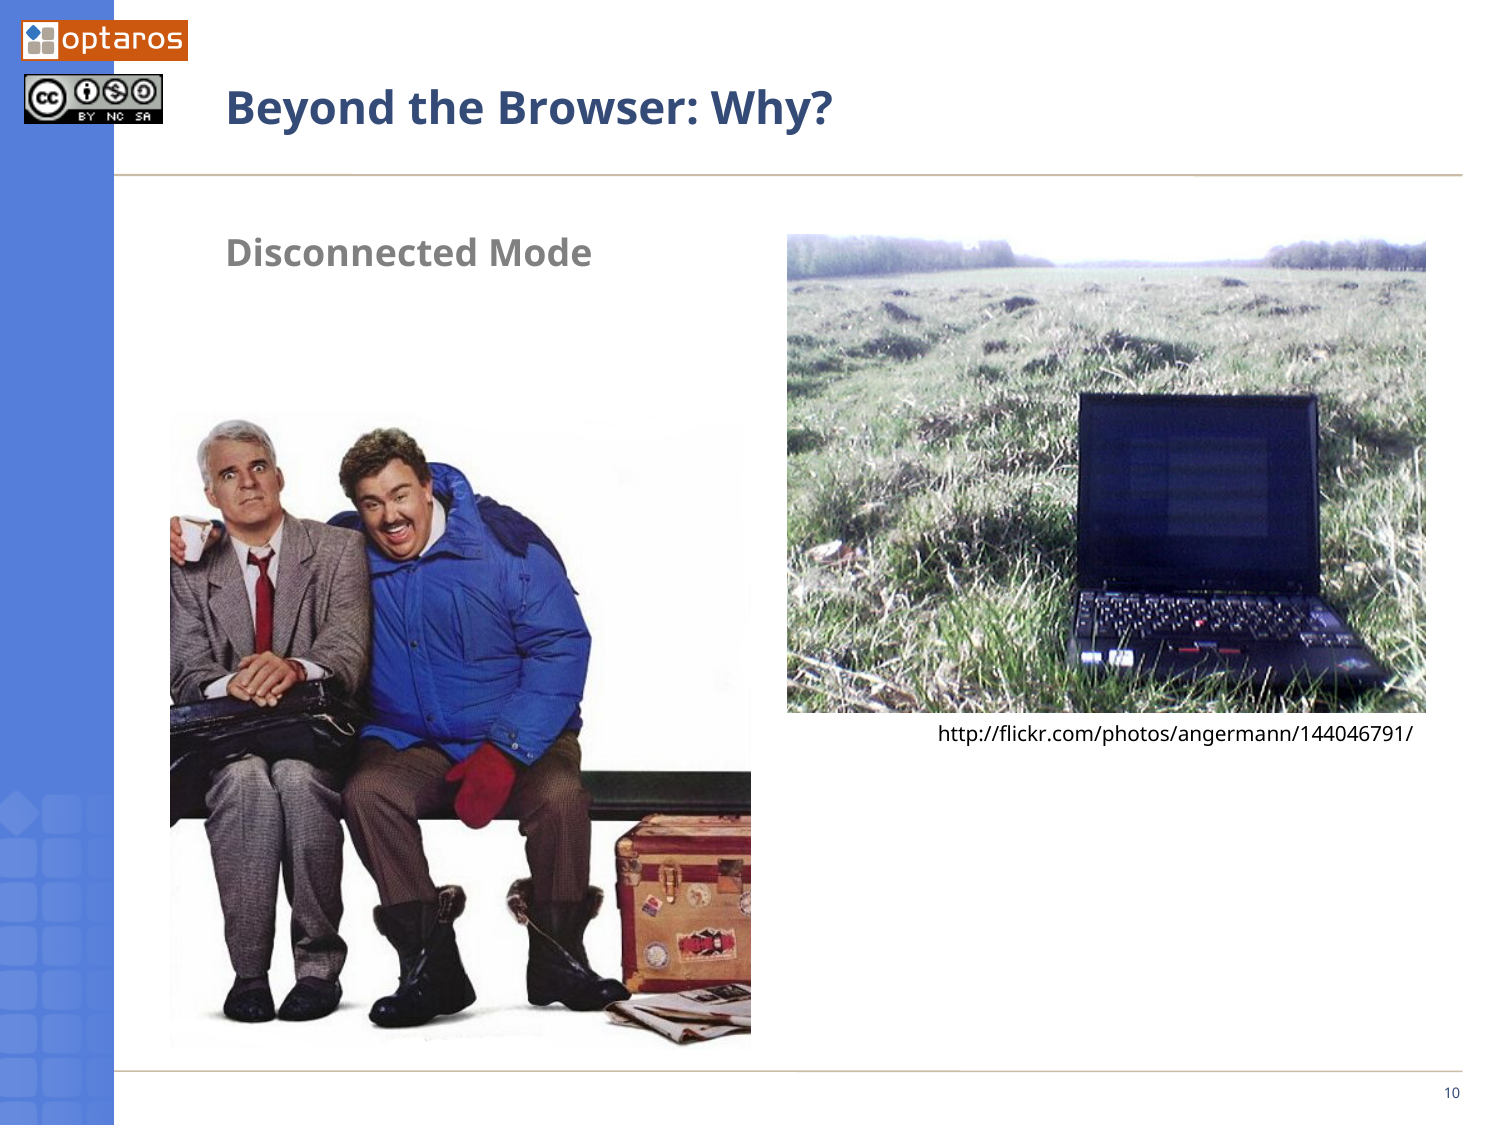

# Beyond the Browser: Why?
Disconnected Mode
http://flickr.com/photos/angermann/144046791/